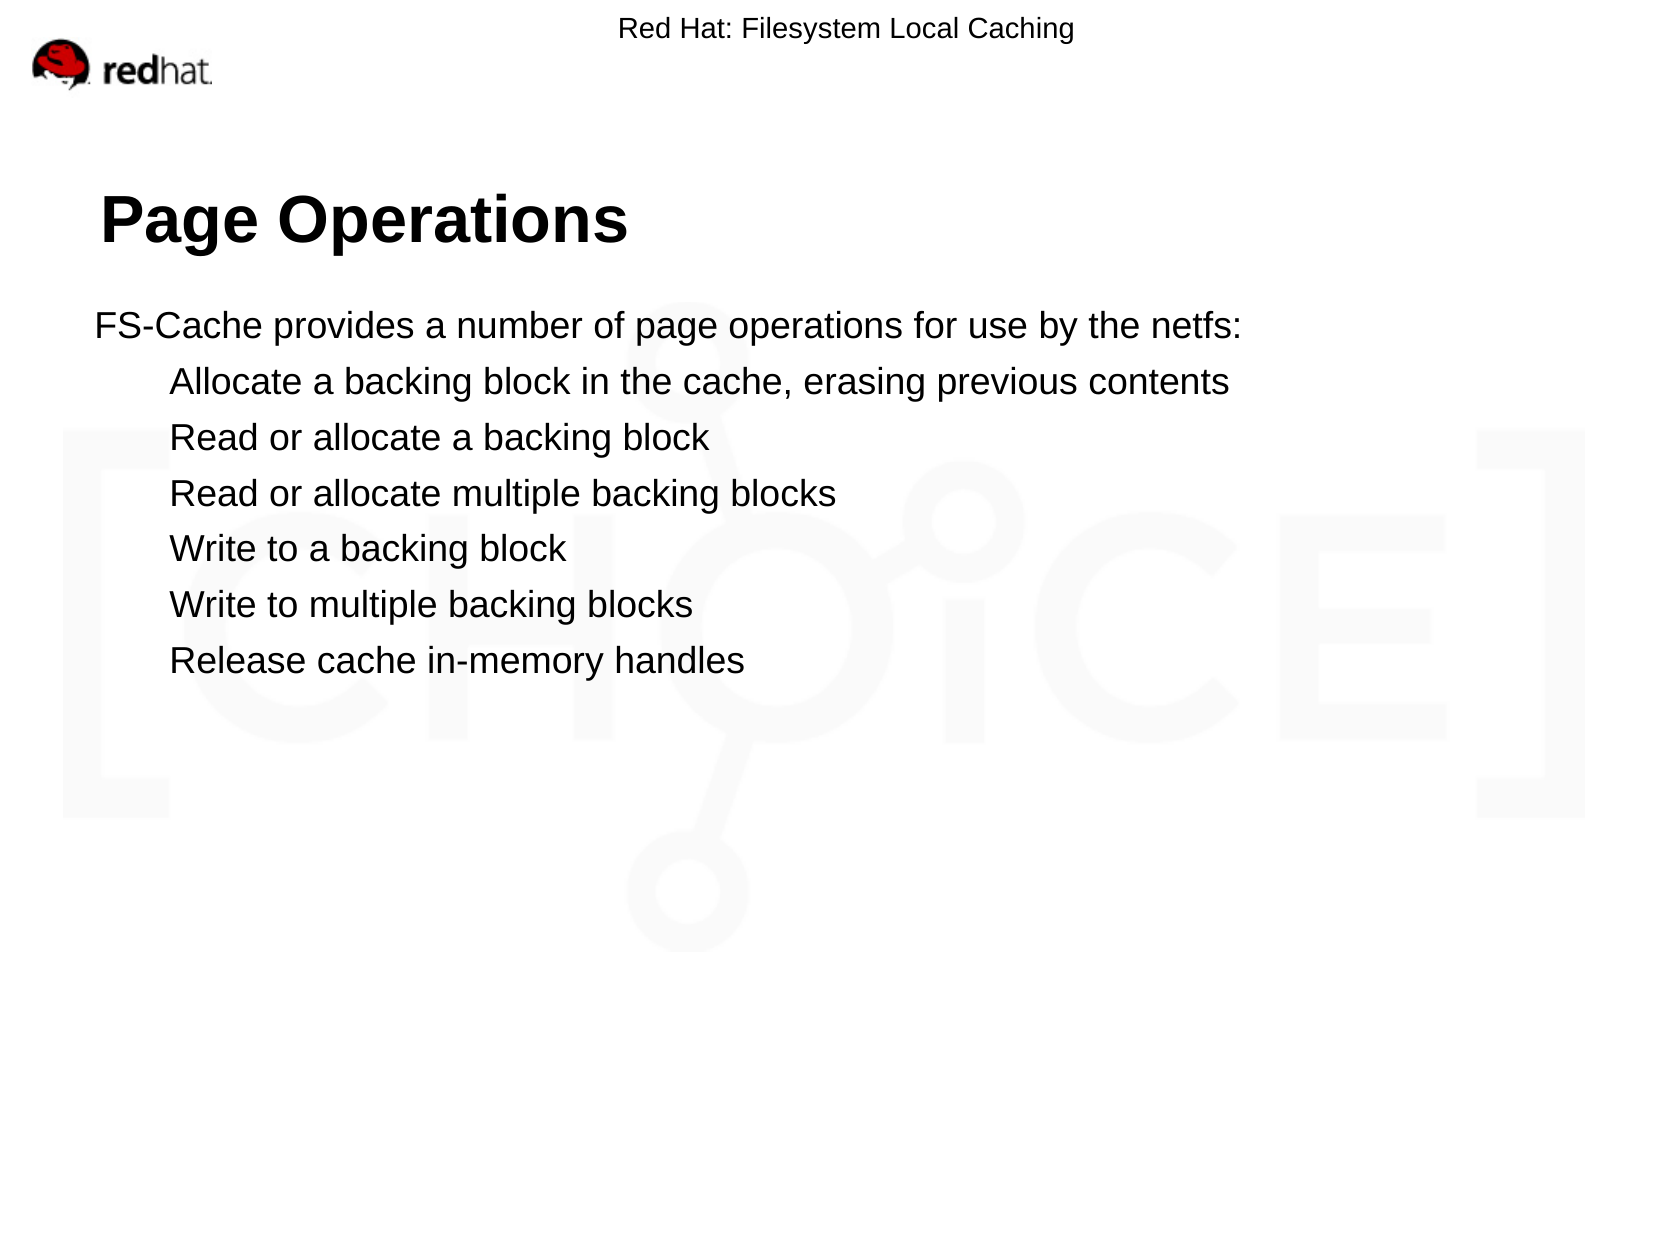

# Page Operations
FS-Cache provides a number of page operations for use by the netfs:
Allocate a backing block in the cache, erasing previous contents
Read or allocate a backing block
Read or allocate multiple backing blocks
Write to a backing block
Write to multiple backing blocks
Release cache in-memory handles